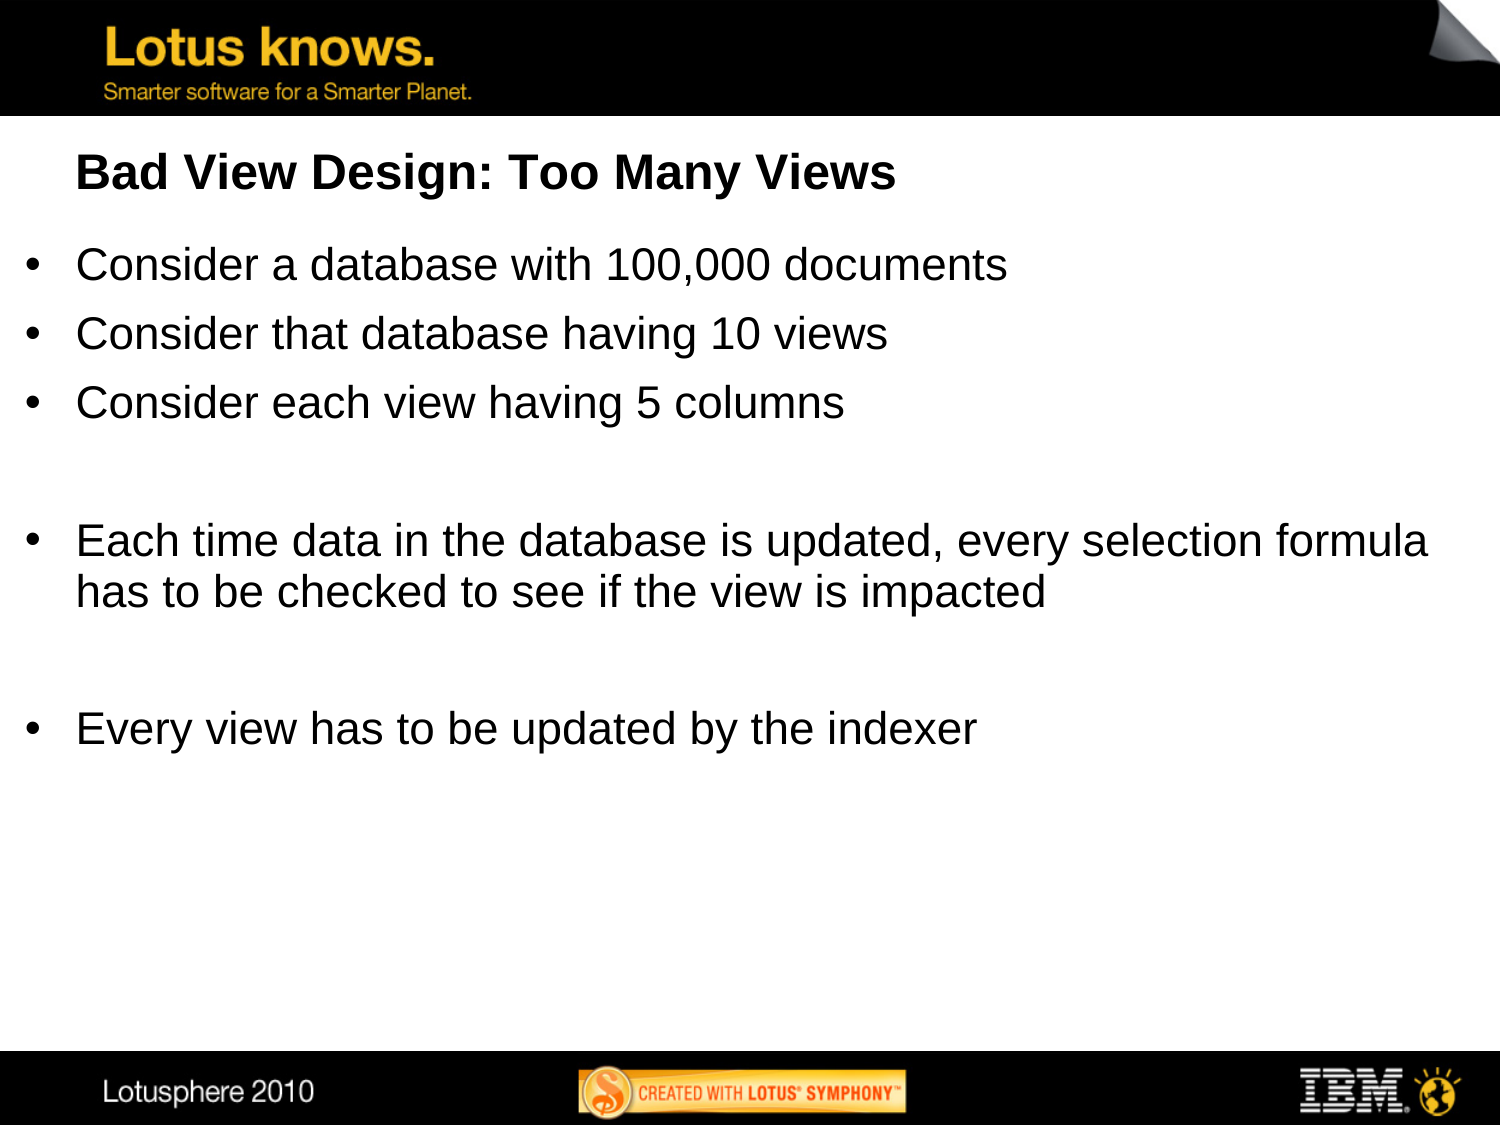

# Bad View Design: Too Many Views
Consider a database with 100,000 documents
Consider that database having 10 views
Consider each view having 5 columns
Each time data in the database is updated, every selection formula has to be checked to see if the view is impacted
Every view has to be updated by the indexer